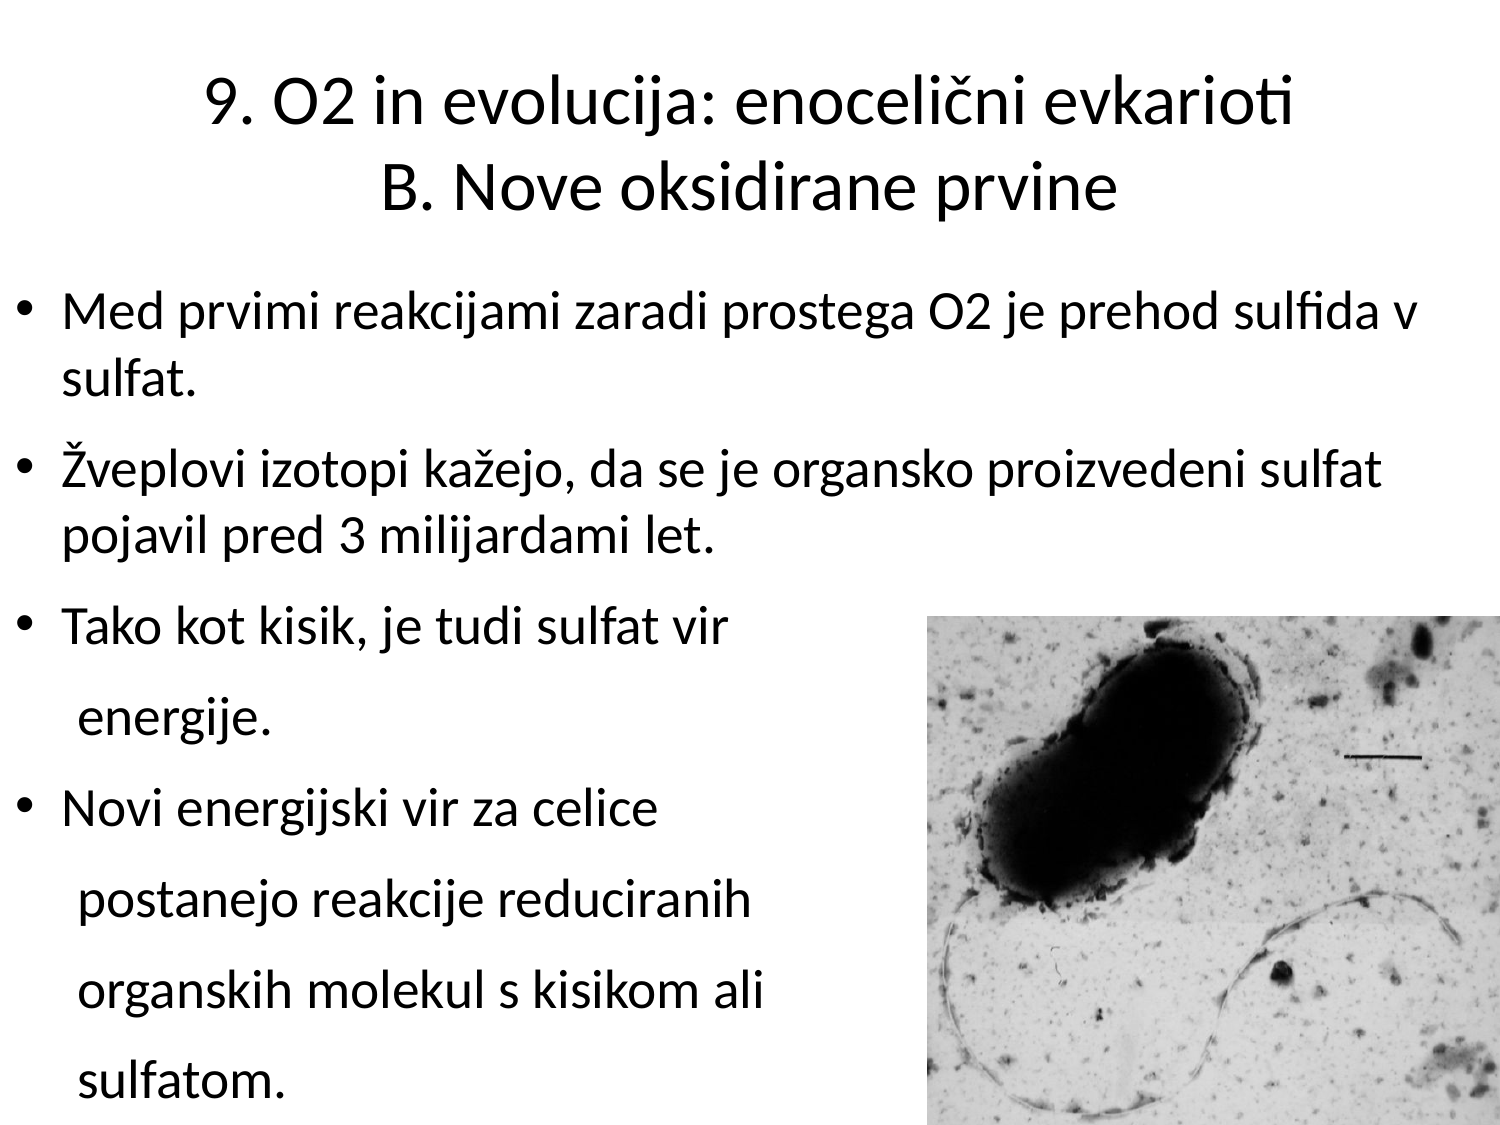

# 9. O2 in evolucija: enocelični evkarioti B. Nove oksidirane prvine
Med prvimi reakcijami zaradi prostega O2 je prehod sulfida v sulfat.
Žveplovi izotopi kažejo, da se je organsko proizvedeni sulfat pojavil pred 3 milijardami let.
Tako kot kisik, je tudi sulfat vir
	energije.
Novi energijski vir za celice
	postanejo reakcije reduciranih
	organskih molekul s kisikom ali
	sulfatom.